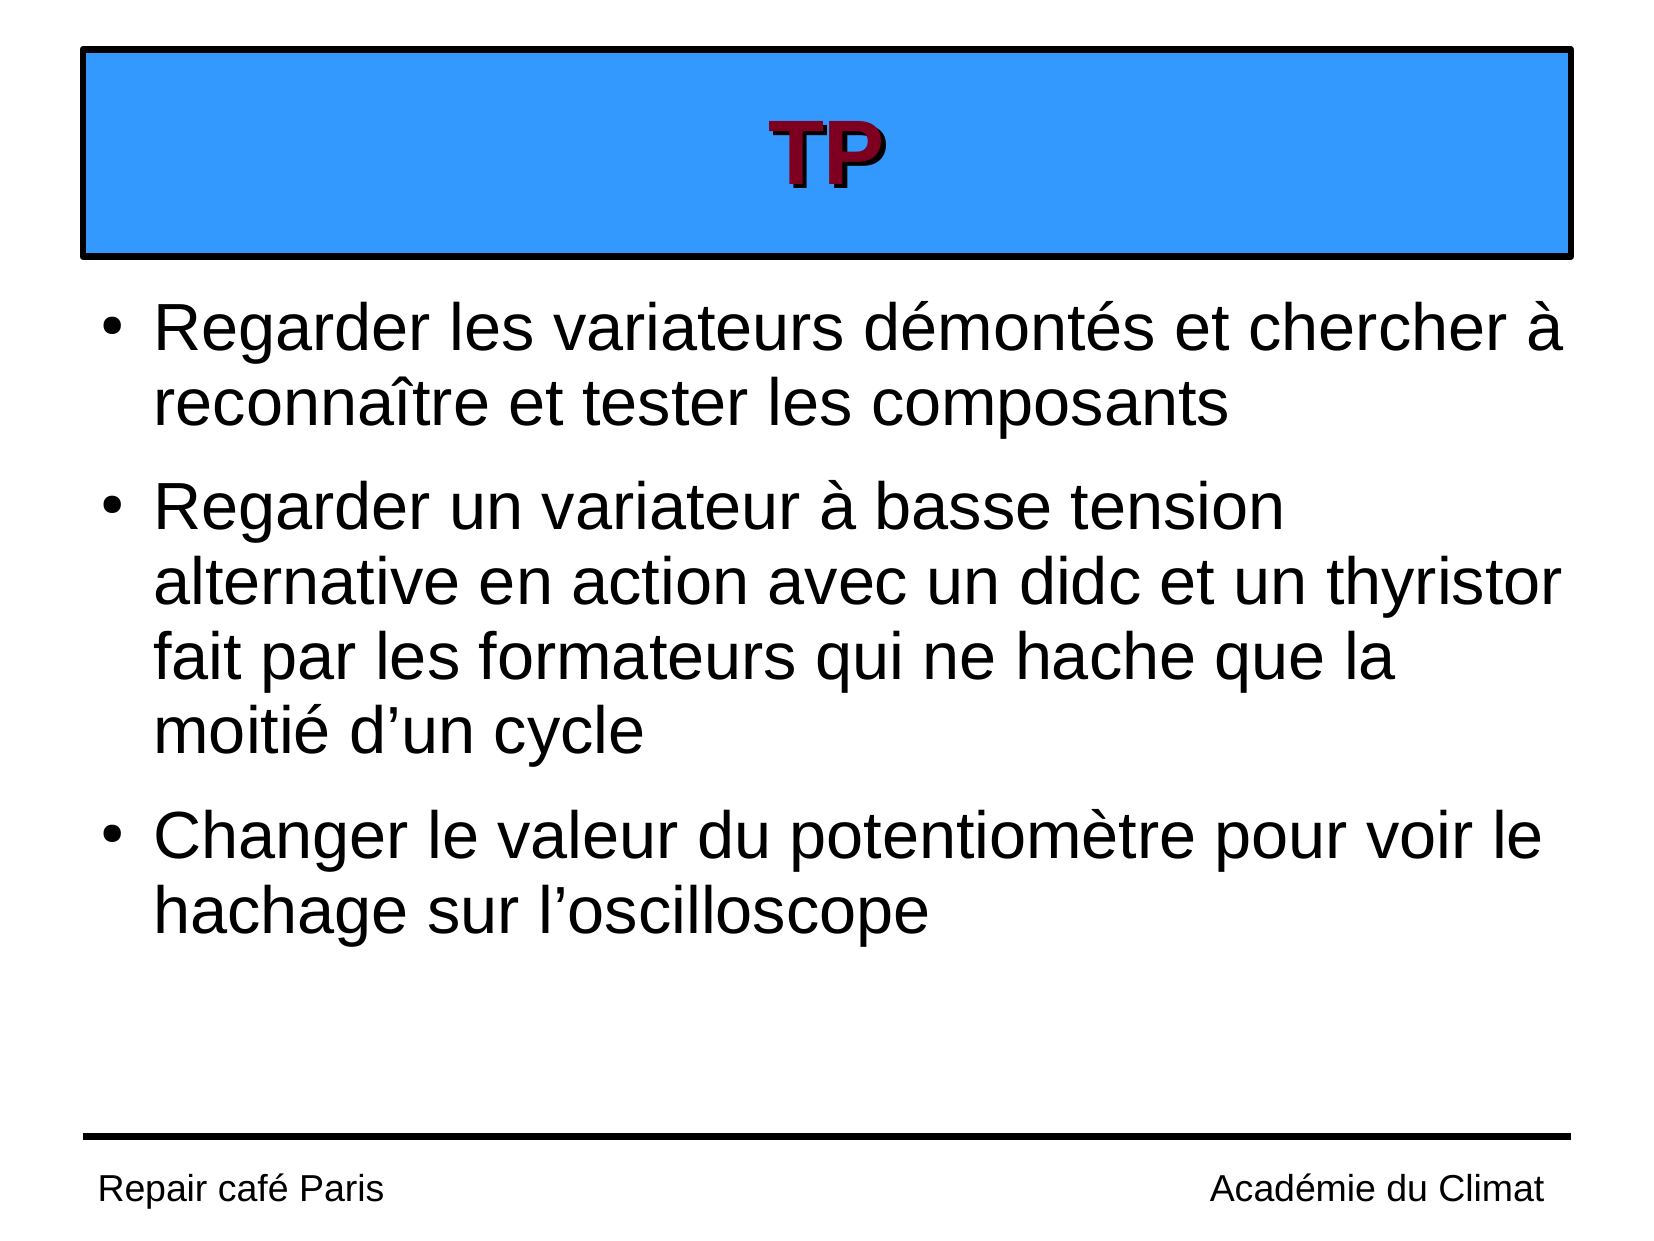

# TP
Regarder les variateurs démontés et chercher à reconnaître et tester les composants
Regarder un variateur à basse tension alternative en action avec un didc et un thyristor fait par les formateurs qui ne hache que la moitié d’un cycle
Changer le valeur du potentiomètre pour voir le hachage sur l’oscilloscope
Repair café Paris	Académie du Climat